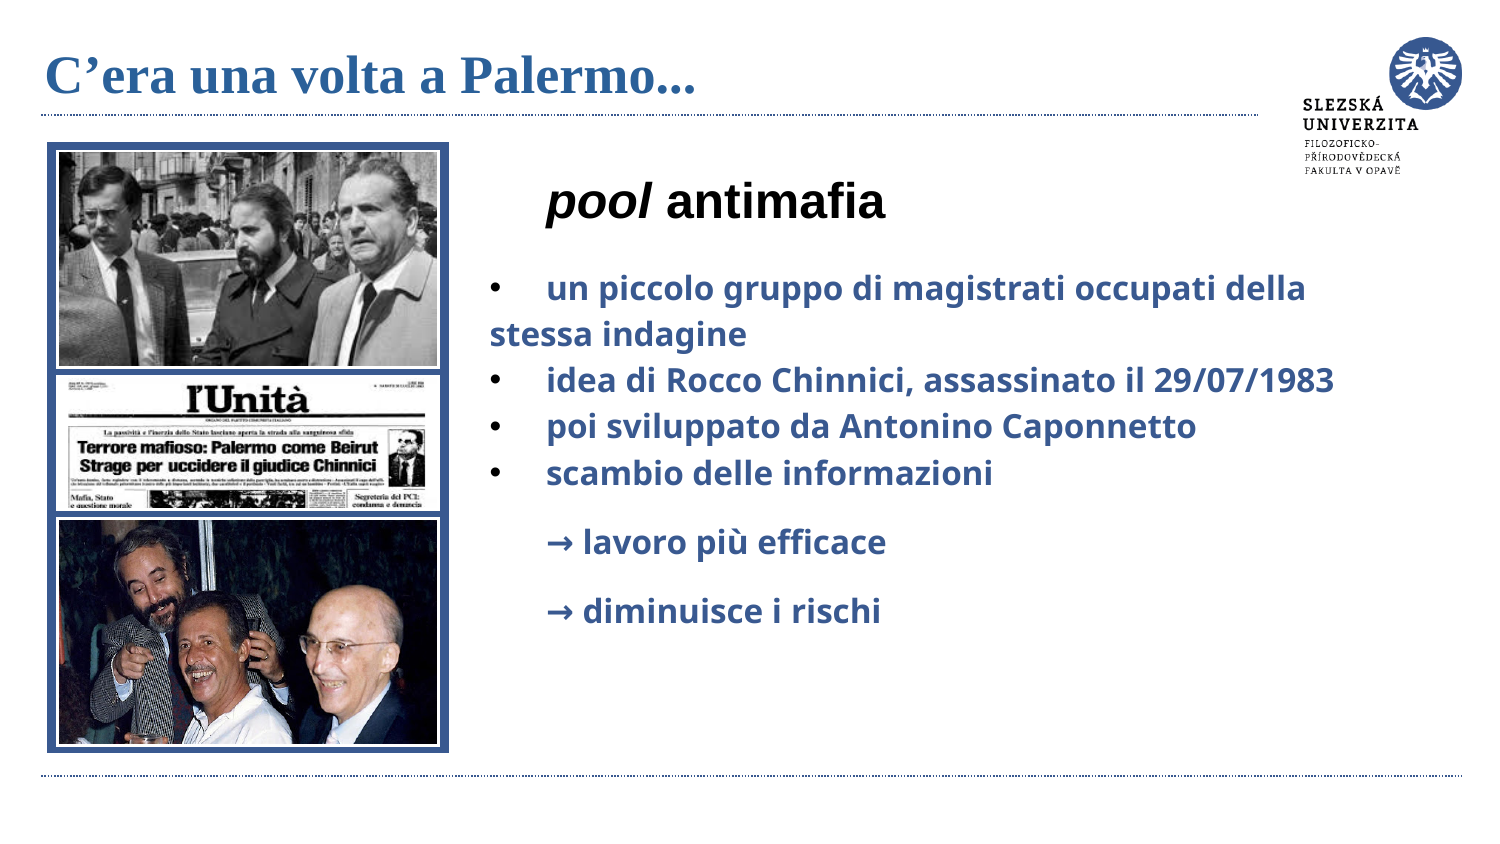

Cʼera una volta a Palermo...
pool antimafia
# un piccolo gruppo di magistrati occupati della
stessa indagine
idea di Rocco Chinnici, assassinato il 29/07/1983
poi sviluppato da Antonino Caponnetto
scambio delle informazioni
→ lavoro più efficace
→ diminuisce i rischi